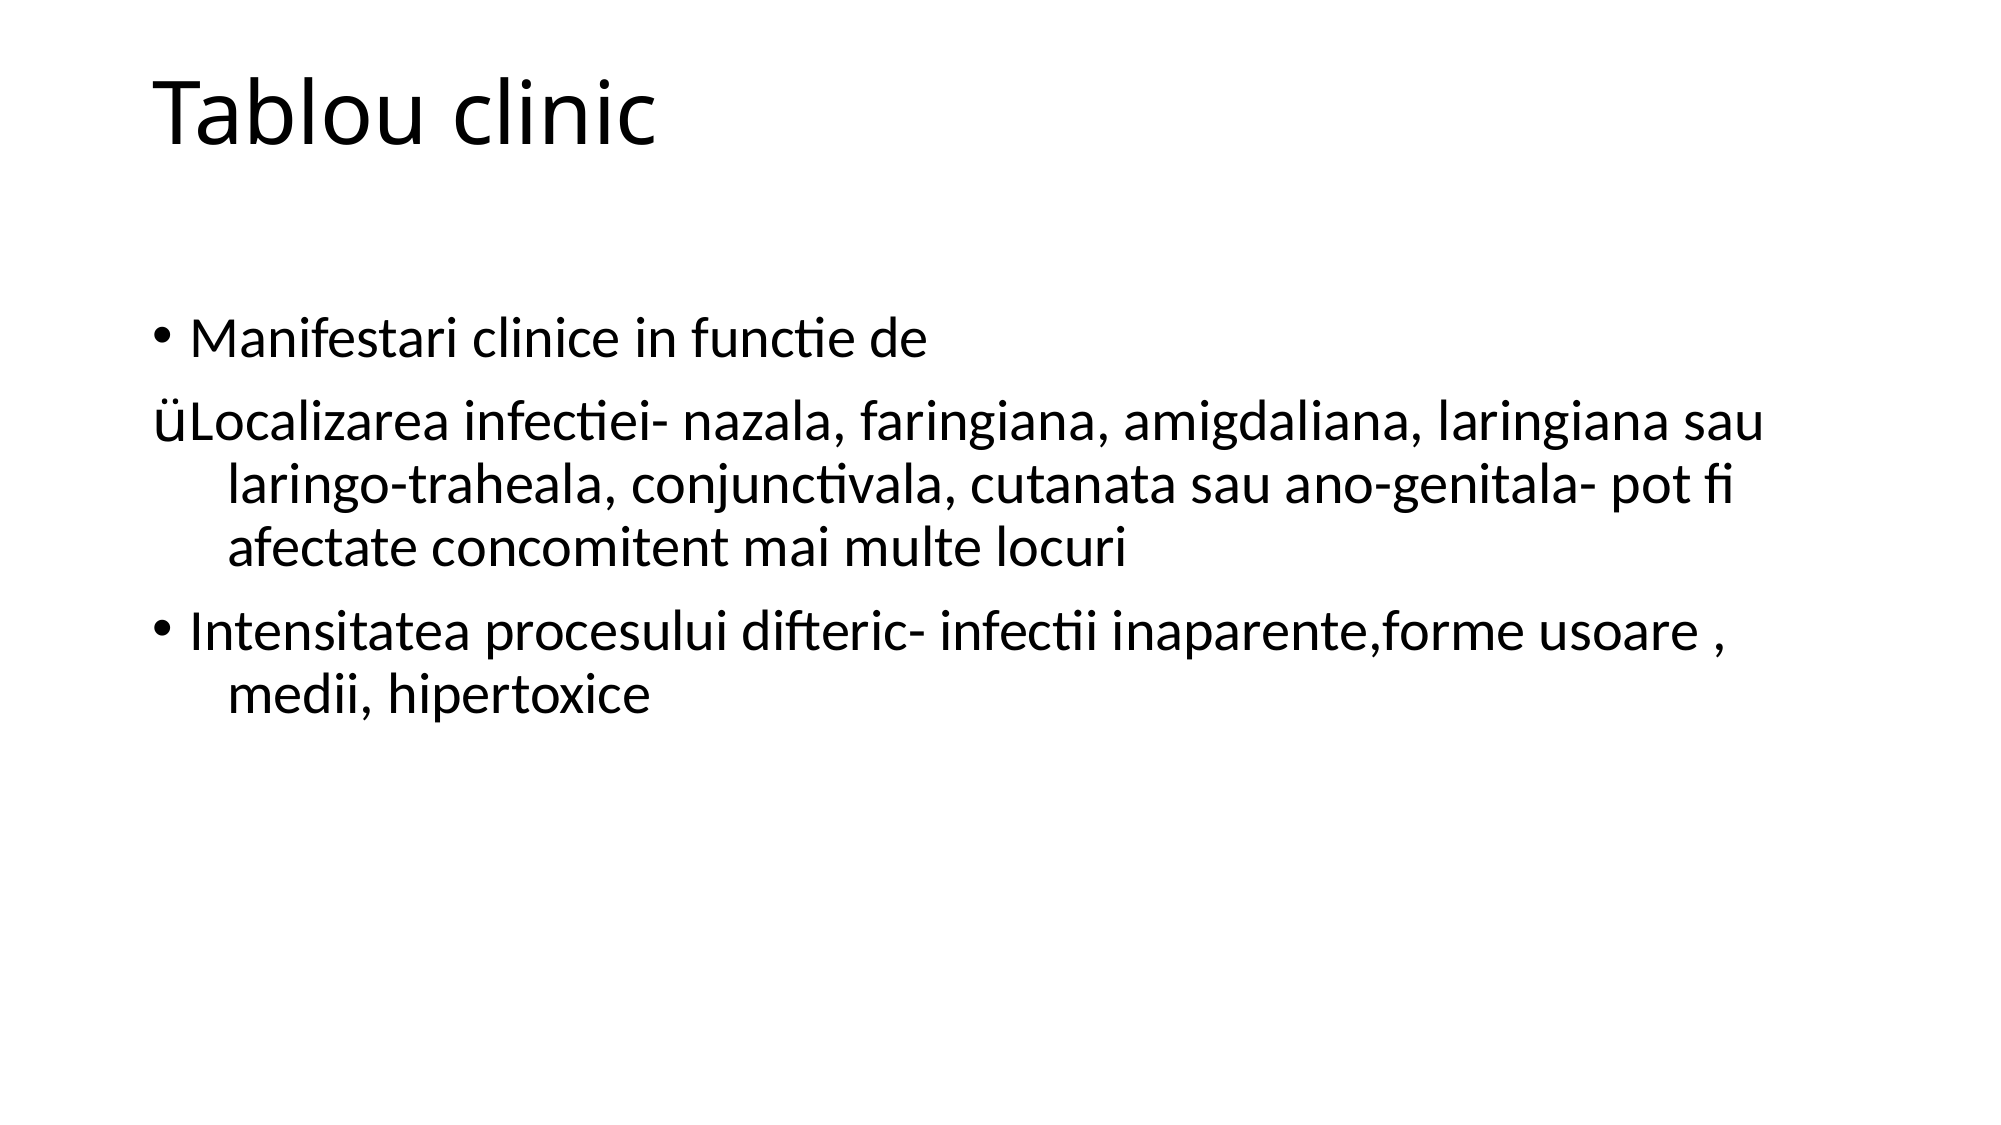

# Tablou clinic
Manifestari clinice in functie de
Localizarea infectiei- nazala, faringiana, amigdaliana, laringiana sau laringo-traheala, conjunctivala, cutanata sau ano-genitala- pot fi afectate concomitent mai multe locuri
Intensitatea procesului difteric- infectii inaparente,forme usoare , medii, hipertoxice